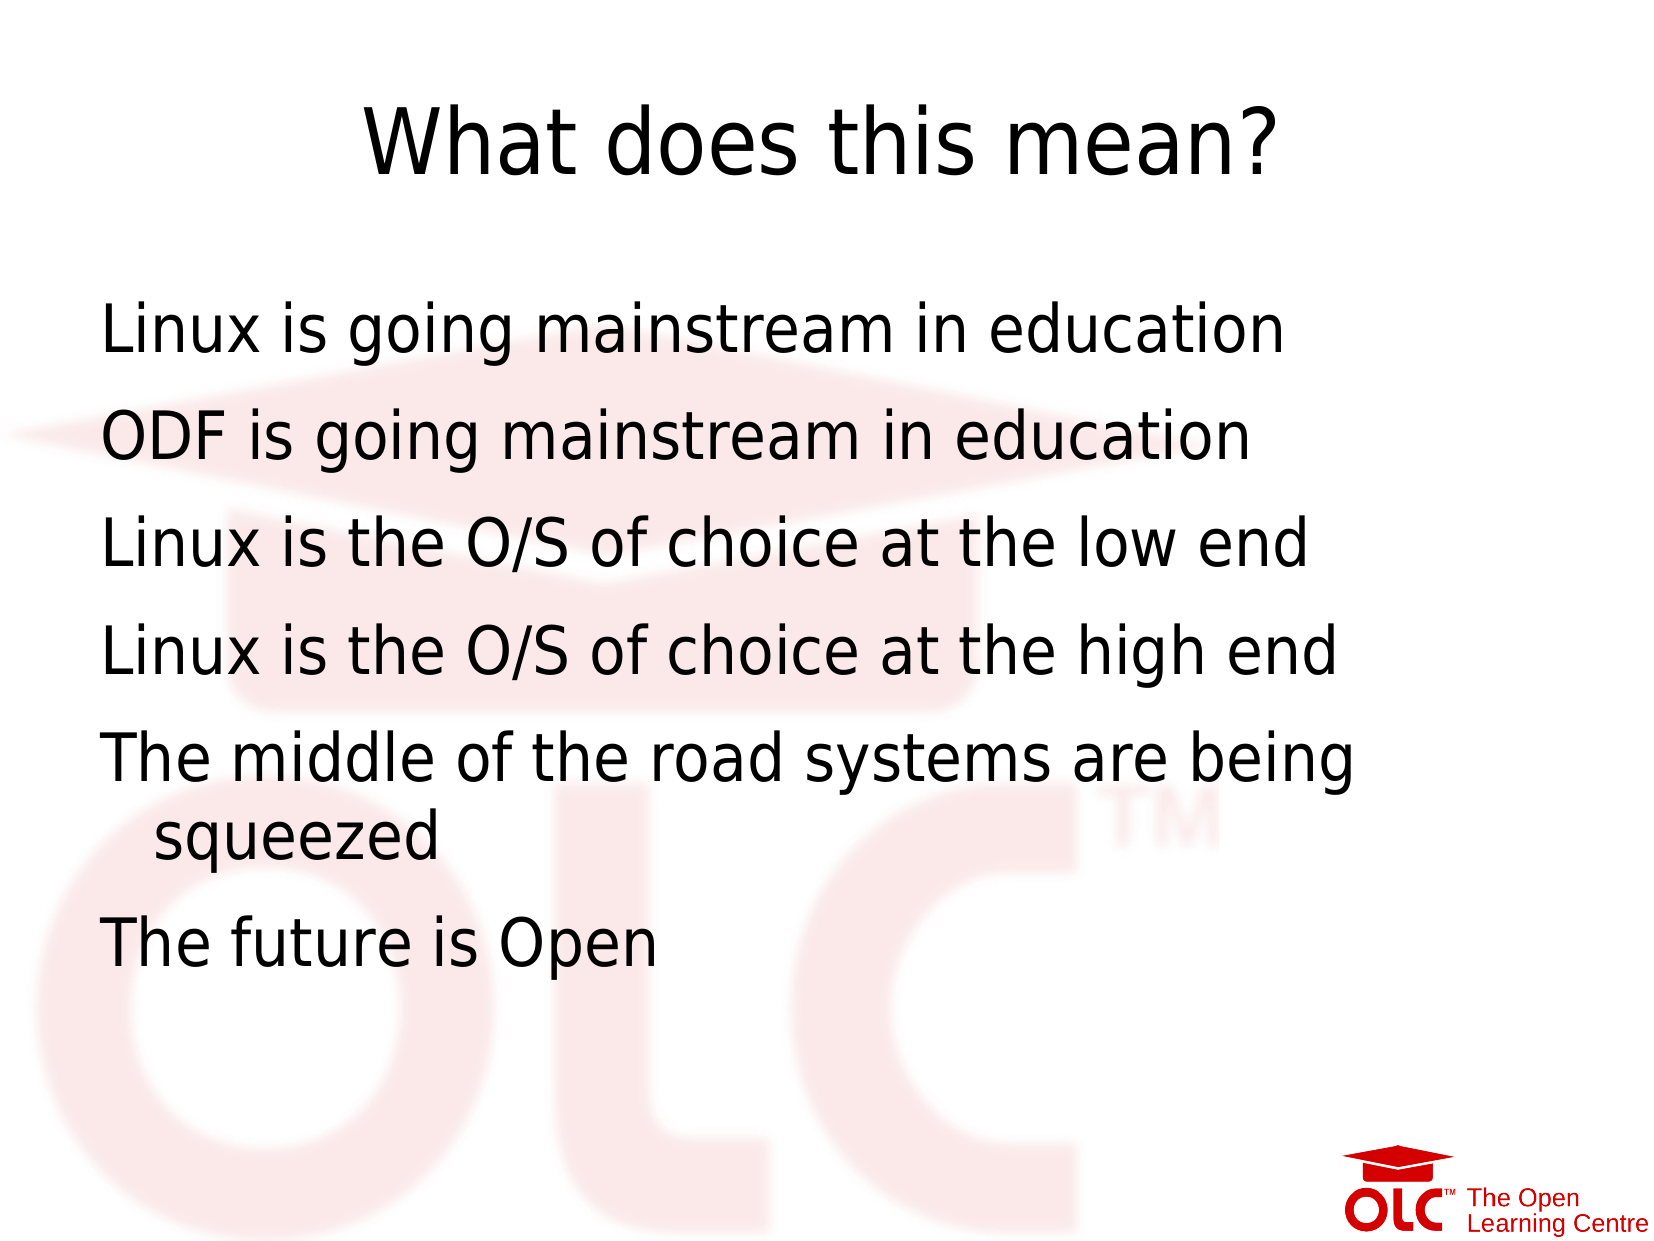

# What does this mean?
Linux is going mainstream in education
ODF is going mainstream in education
Linux is the O/S of choice at the low end
Linux is the O/S of choice at the high end
The middle of the road systems are being squeezed
The future is Open